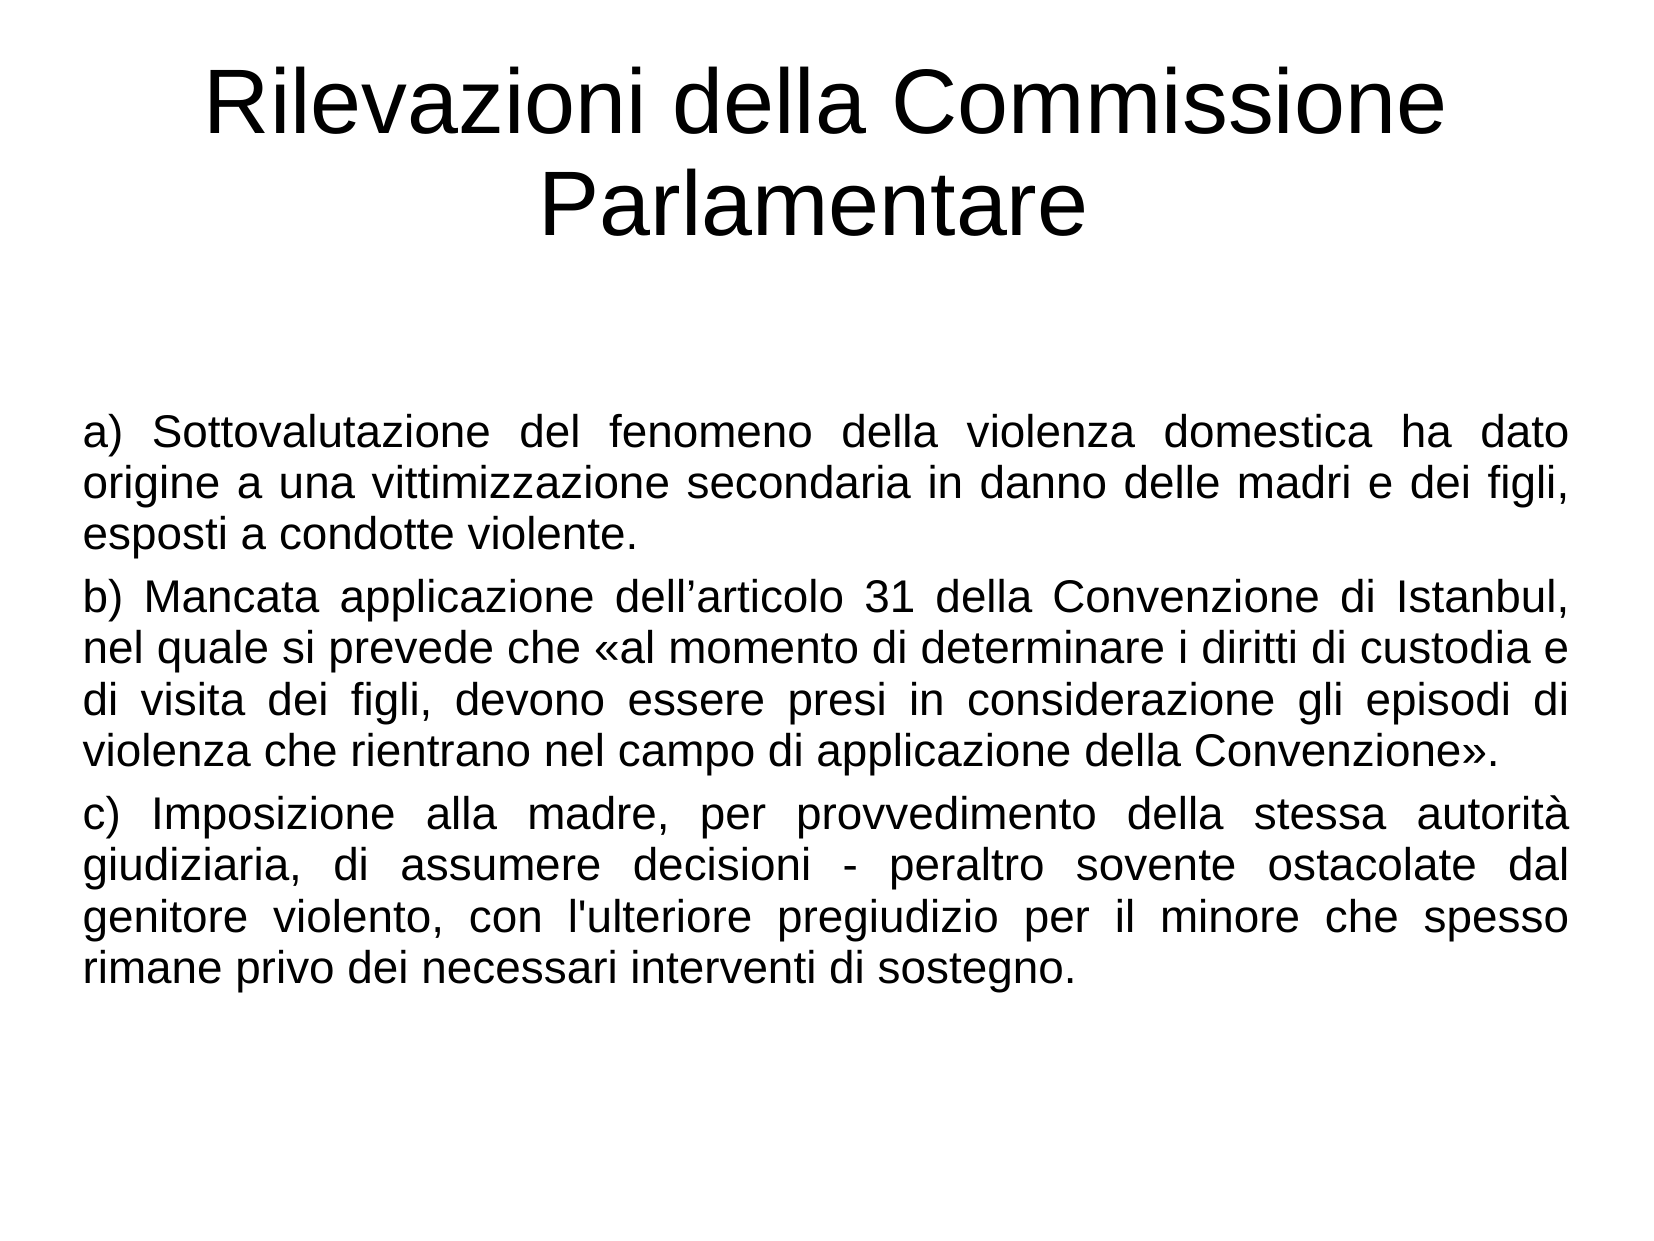

# Rilevazioni della Commissione Parlamentare
a) Sottovalutazione del fenomeno della violenza domestica ha dato origine a una vittimizzazione secondaria in danno delle madri e dei figli, esposti a condotte violente.
b) Mancata applicazione dell’articolo 31 della Convenzione di Istanbul, nel quale si prevede che «al momento di determinare i diritti di custodia e di visita dei figli, devono essere presi in considerazione gli episodi di violenza che rientrano nel campo di applicazione della Convenzione».
c) Imposizione alla madre, per provvedimento della stessa autorità giudiziaria, di assumere decisioni - peraltro sovente ostacolate dal genitore violento, con l'ulteriore pregiudizio per il minore che spesso rimane privo dei necessari interventi di sostegno.